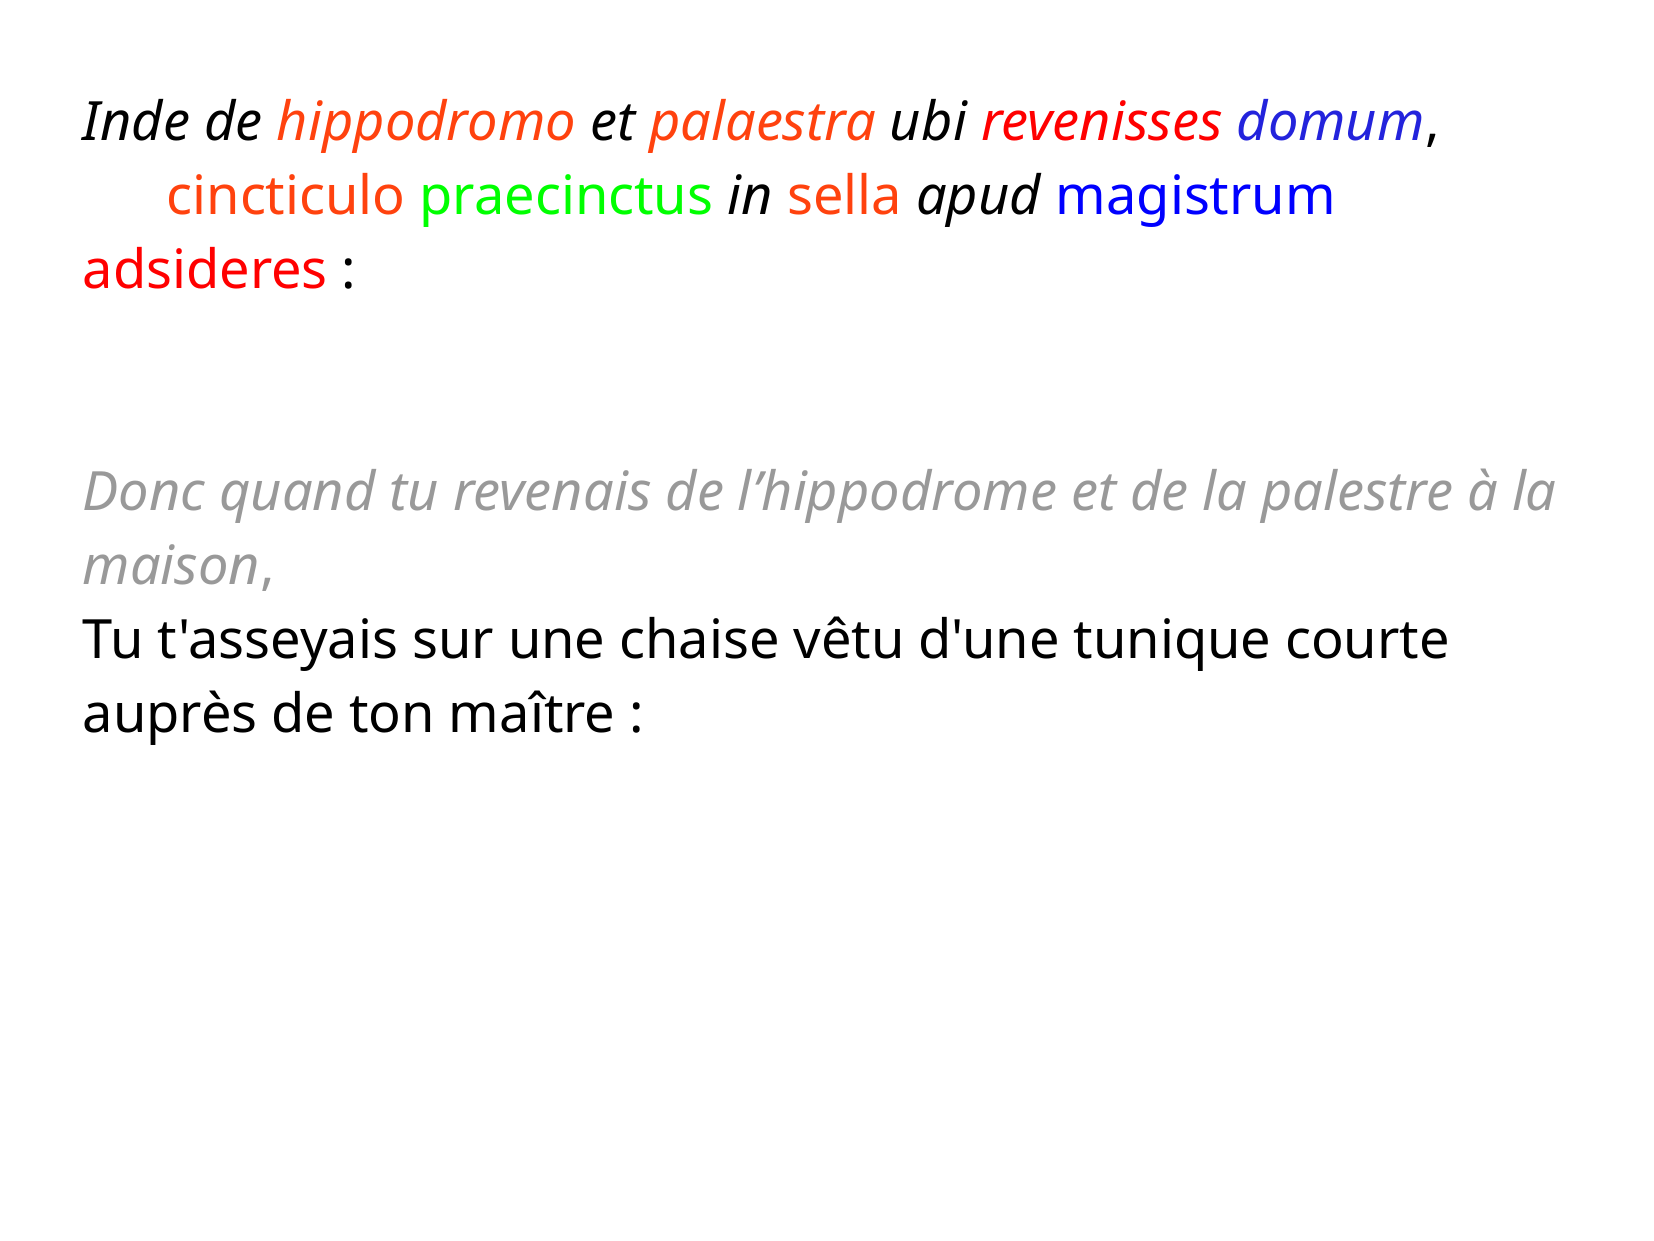

# Inde de hippodromo et palaestra ubi revenisses domum,
 cincticulo praecinctus in sella apud magistrum adsideres :
Donc quand tu revenais de l’hippodrome et de la palestre à la maison,
Tu t'asseyais sur une chaise vêtu d'une tunique courte auprès de ton maître :